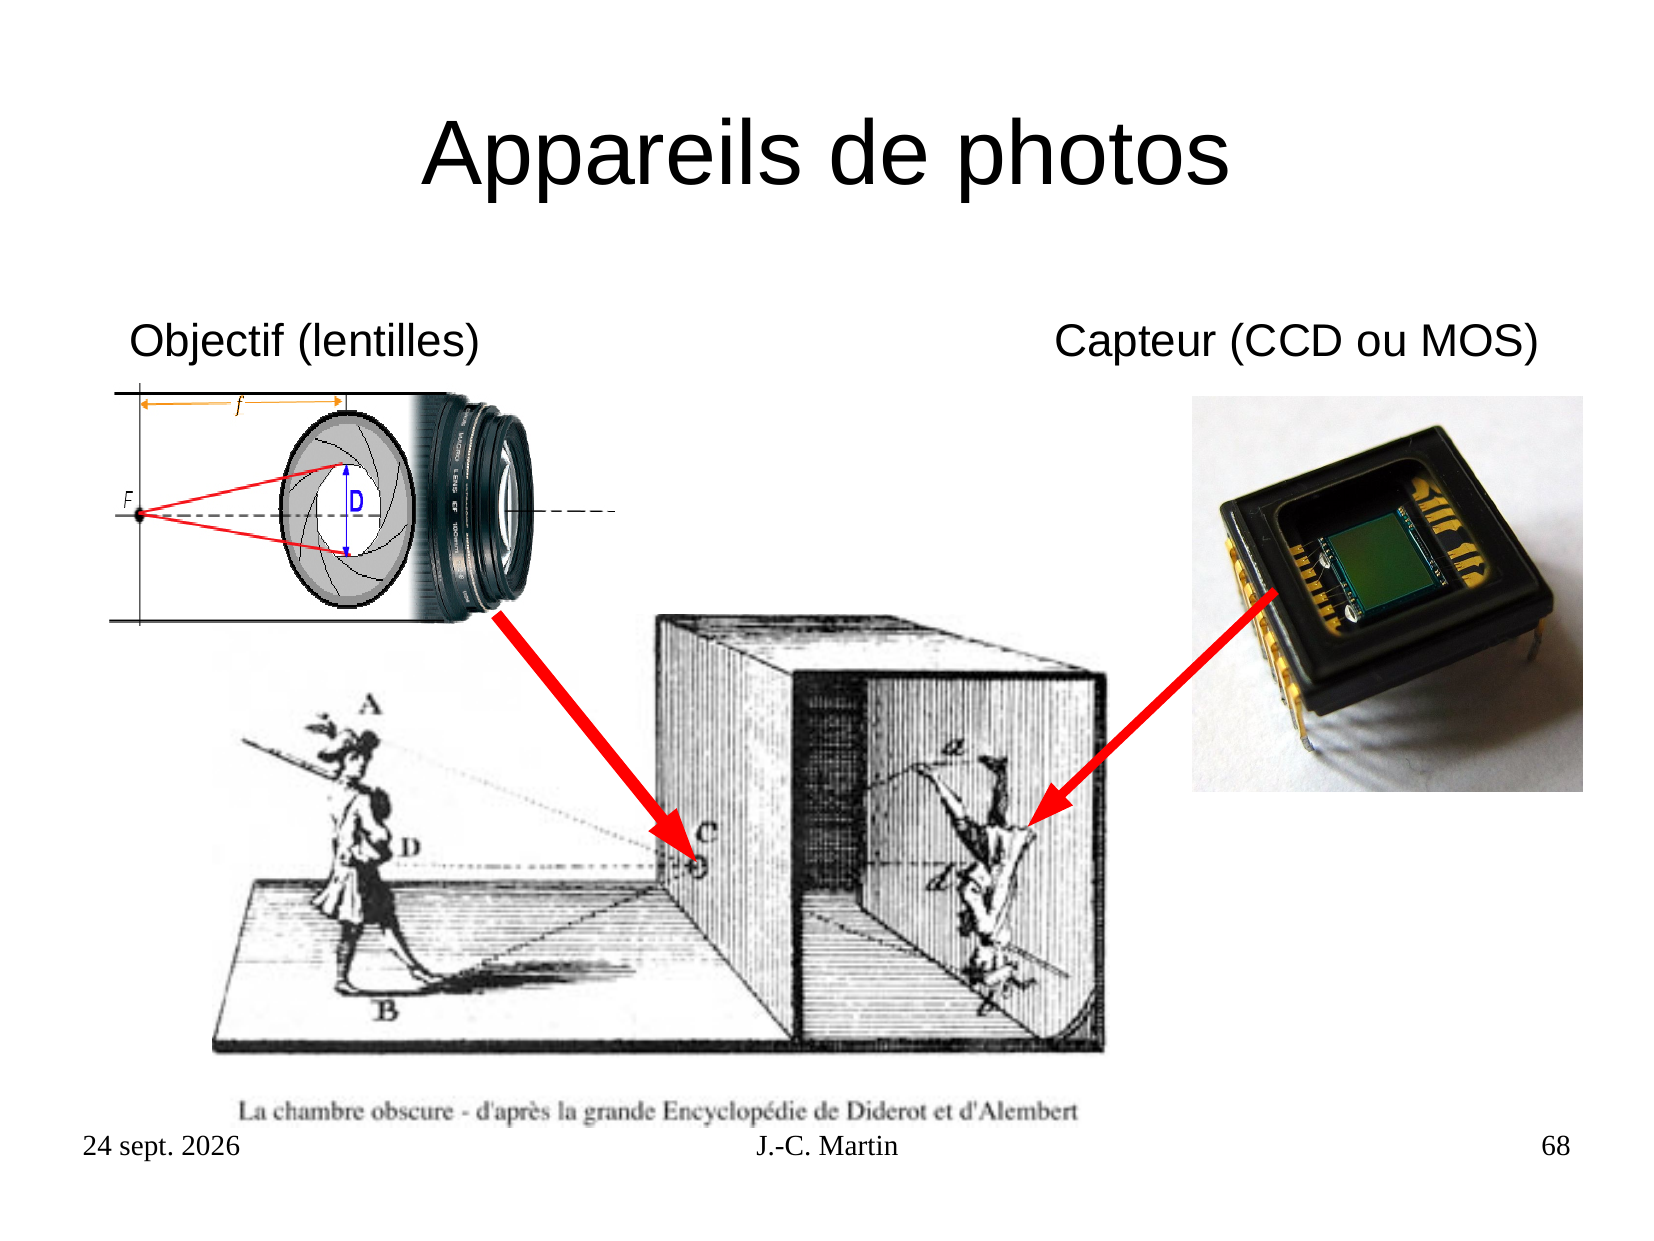

# Appareils de photos
Objectif (lentilles)
Capteur (CCD ou MOS)
J.-C. Martin
68